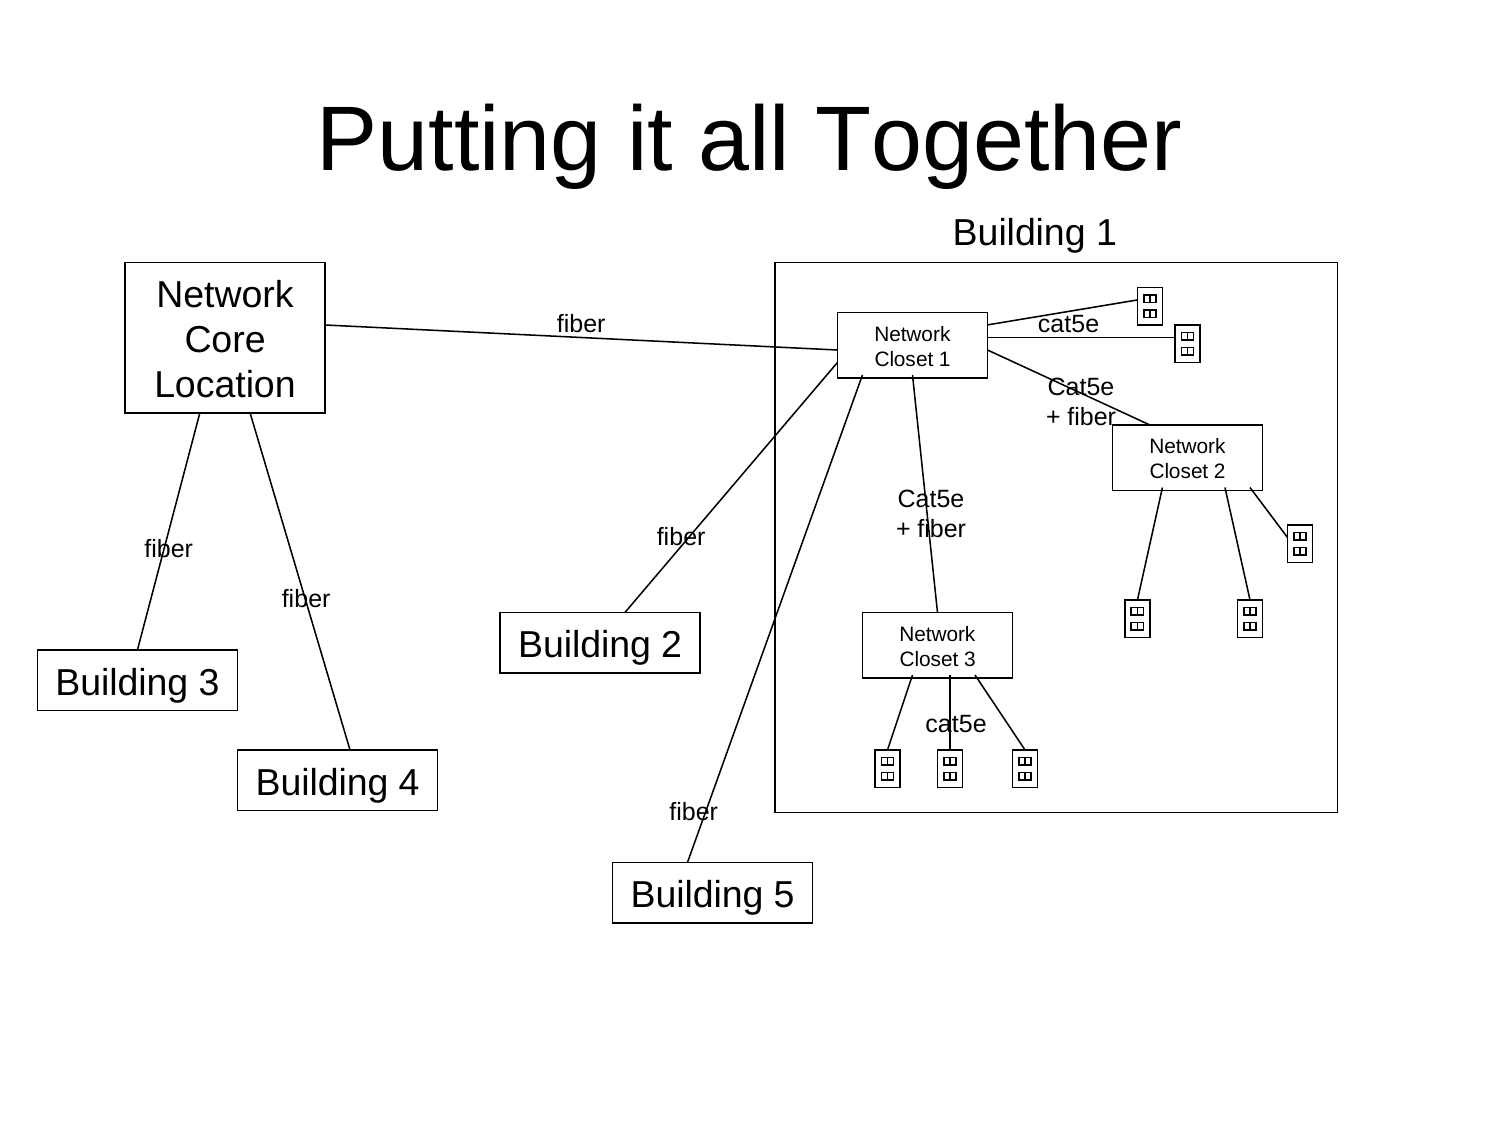

# Putting it all Together
Building 1
Network Core Location
fiber
cat5e
Network Closet 1
Cat5e + fiber
Network Closet 2
Cat5e + fiber
fiber
fiber
fiber
Building 2
Network Closet 3
Building 3
cat5e
Building 4
fiber
Building 5